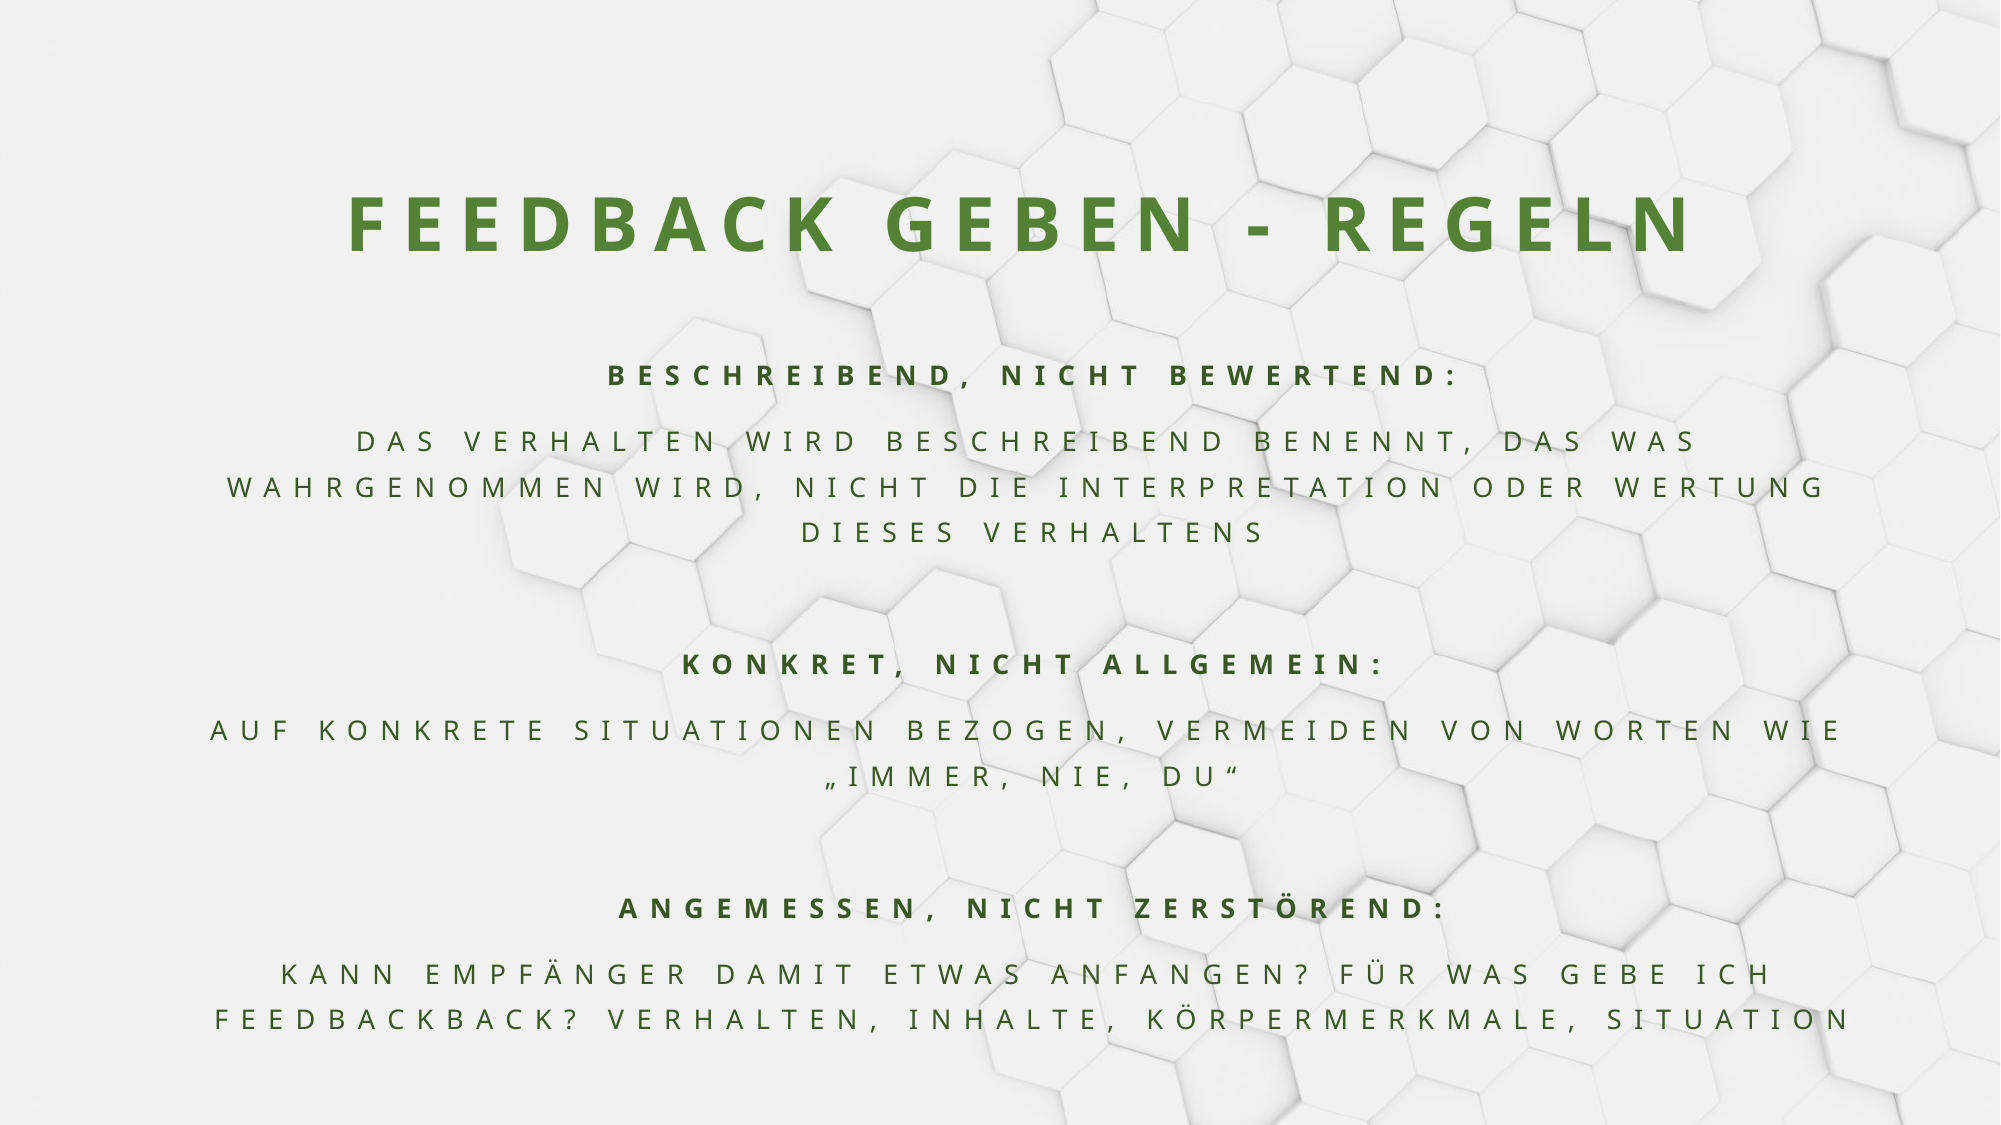

# Feedback geben - Regeln
Beschreibend, nicht bewertend:
Das verhalten wird beschreibend benennt, das was wahrgenommen wird, nicht die Interpretation oder Wertung dieses verhaltens
Konkret, nicht allgemein:
Auf konkrete situationen bezogen, vermeiden von worten wie „immer, nie, du“
Angemessen, nicht zerstörend:
Kann empfänger damit etwas anfangen? Für was gebe ich feedbackback? Verhalten, inhalte, Körpermerkmale, Situation